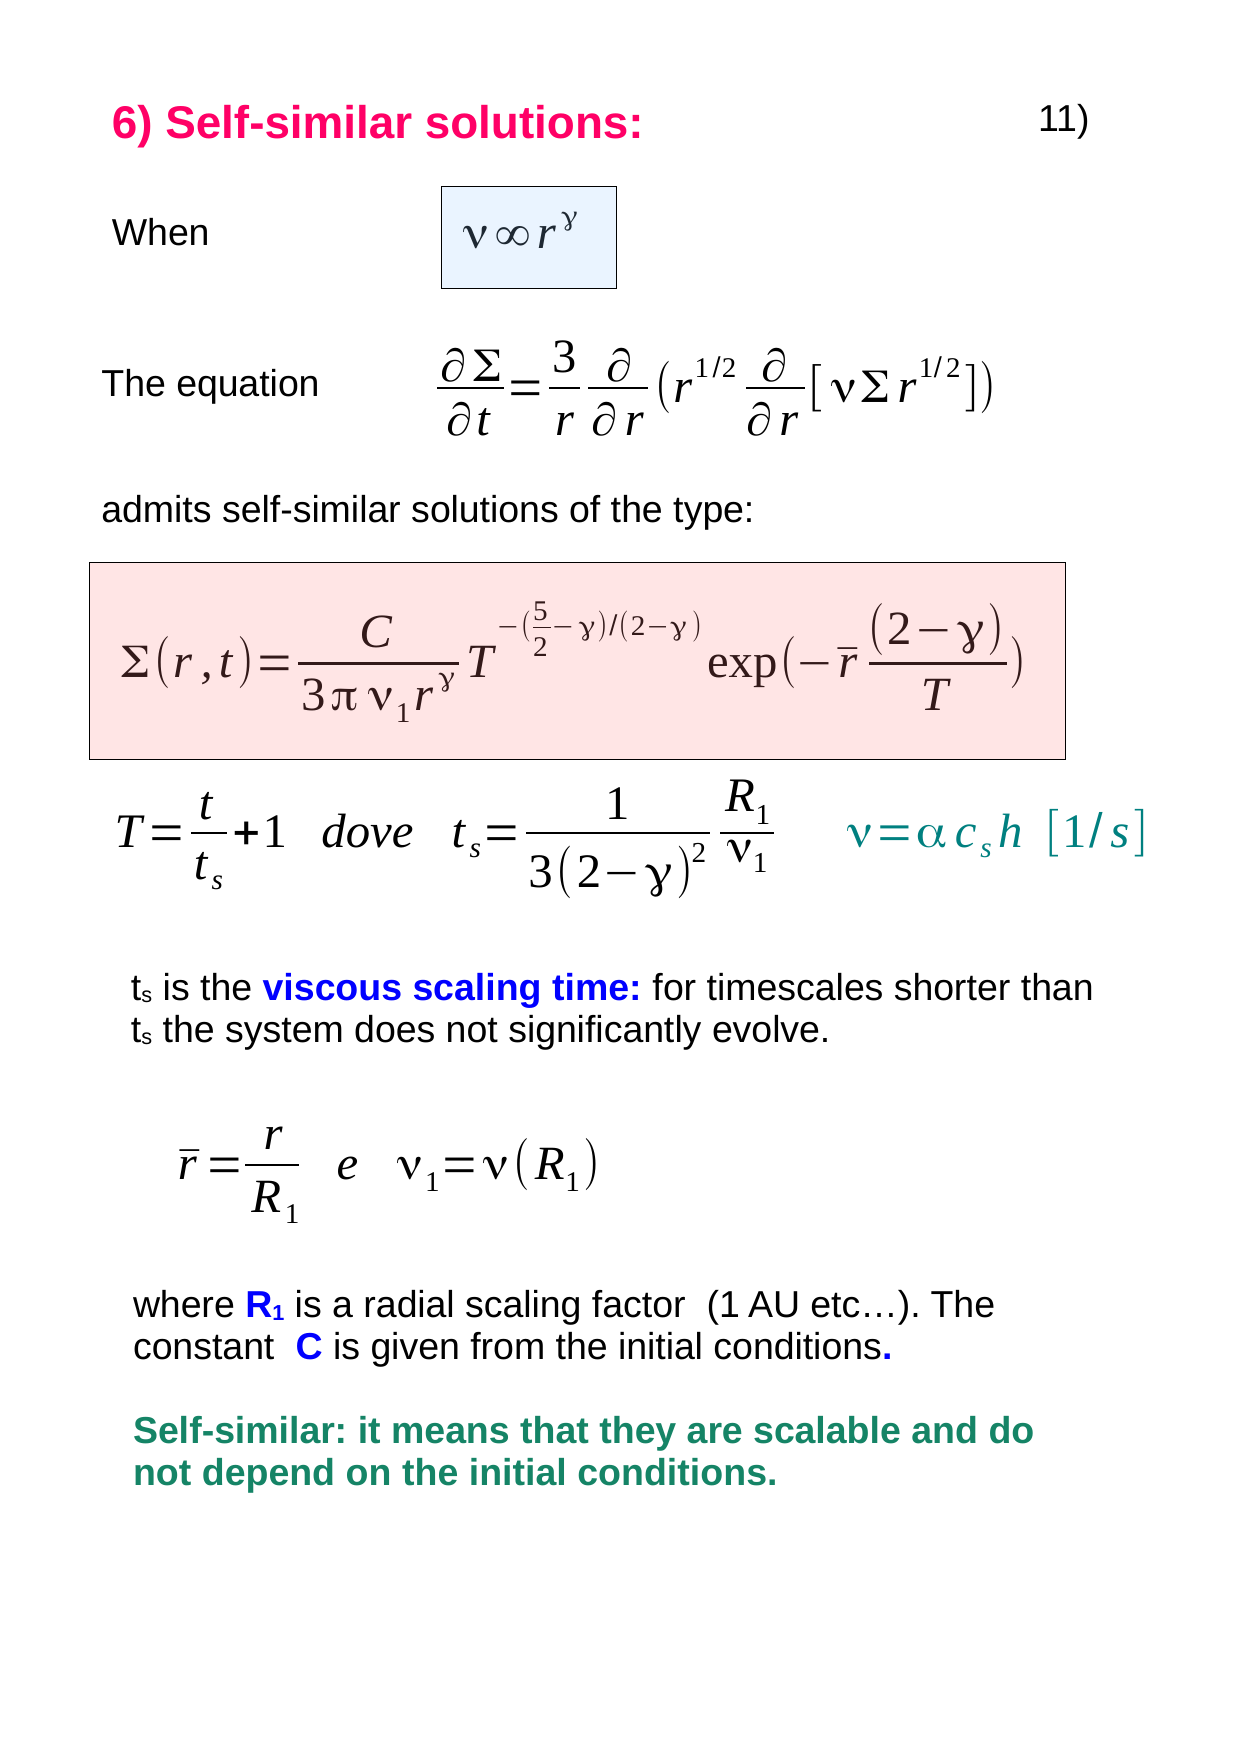

6) Self-similar solutions:
11)
When
The equation
admits self-similar solutions of the type:
ts is the viscous scaling time: for timescales shorter than ts the system does not significantly evolve.
where R1 is a radial scaling factor (1 AU etc…). The constant C is given from the initial conditions.
Self-similar: it means that they are scalable and do not depend on the initial conditions.